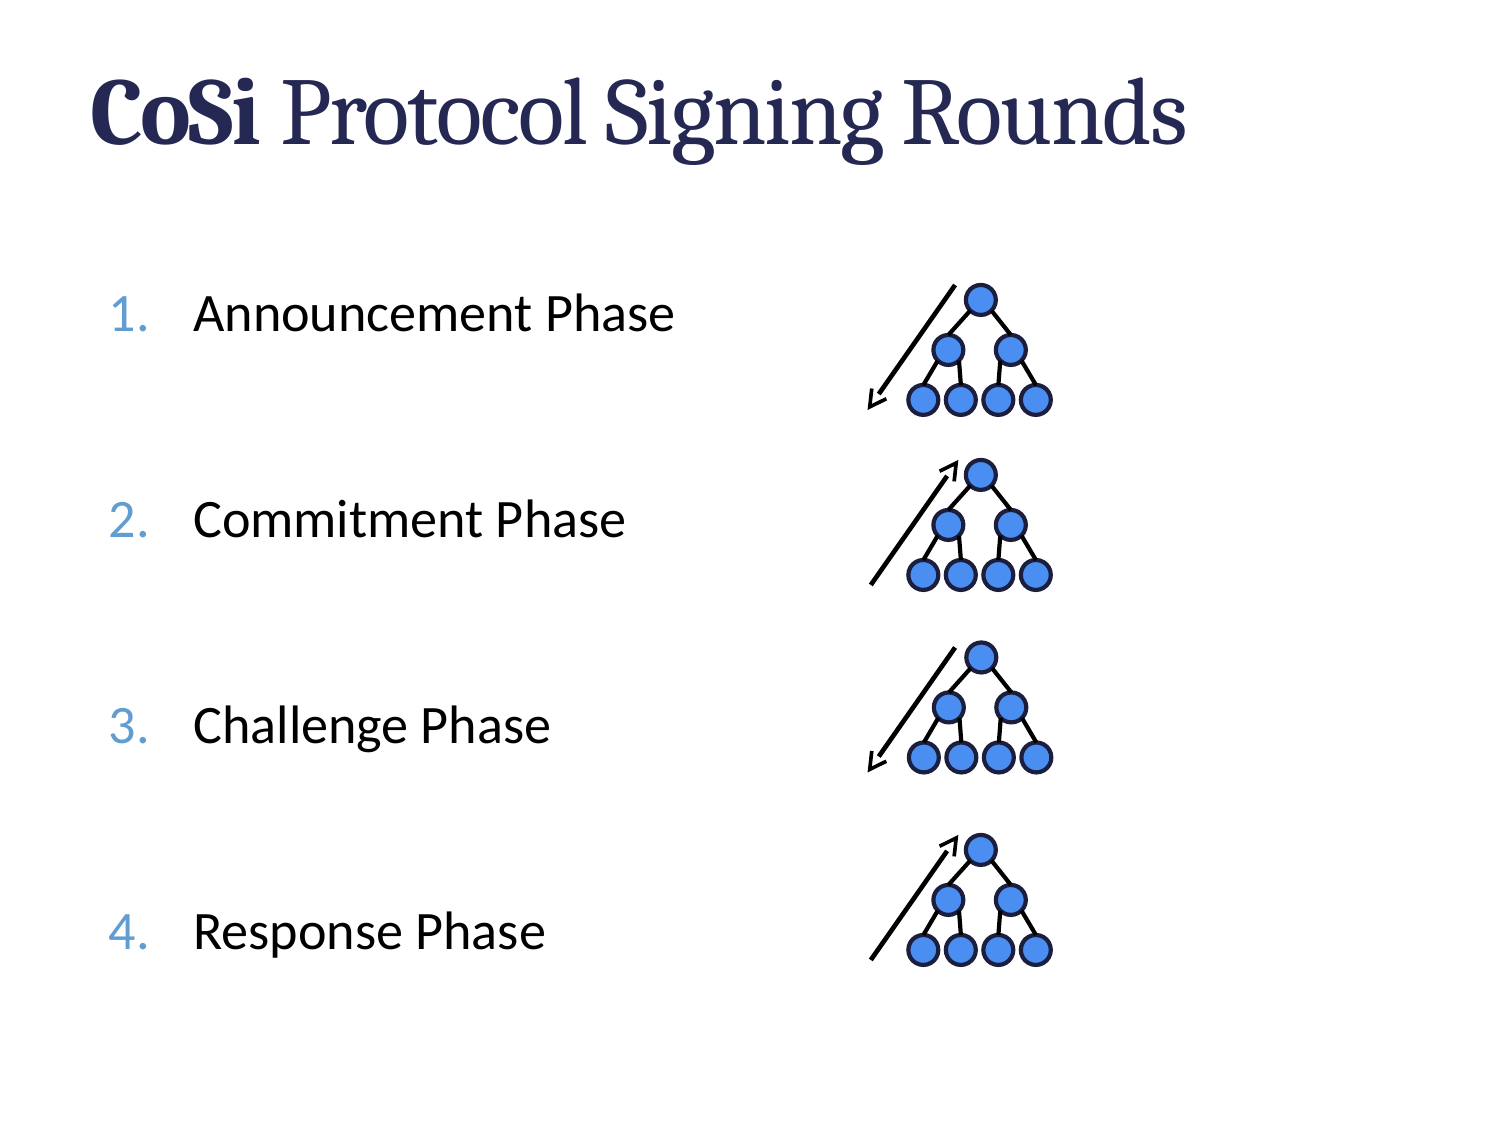

# CoSi Protocol Signing Rounds
Announcement Phase
Commitment Phase
Challenge Phase
Response Phase